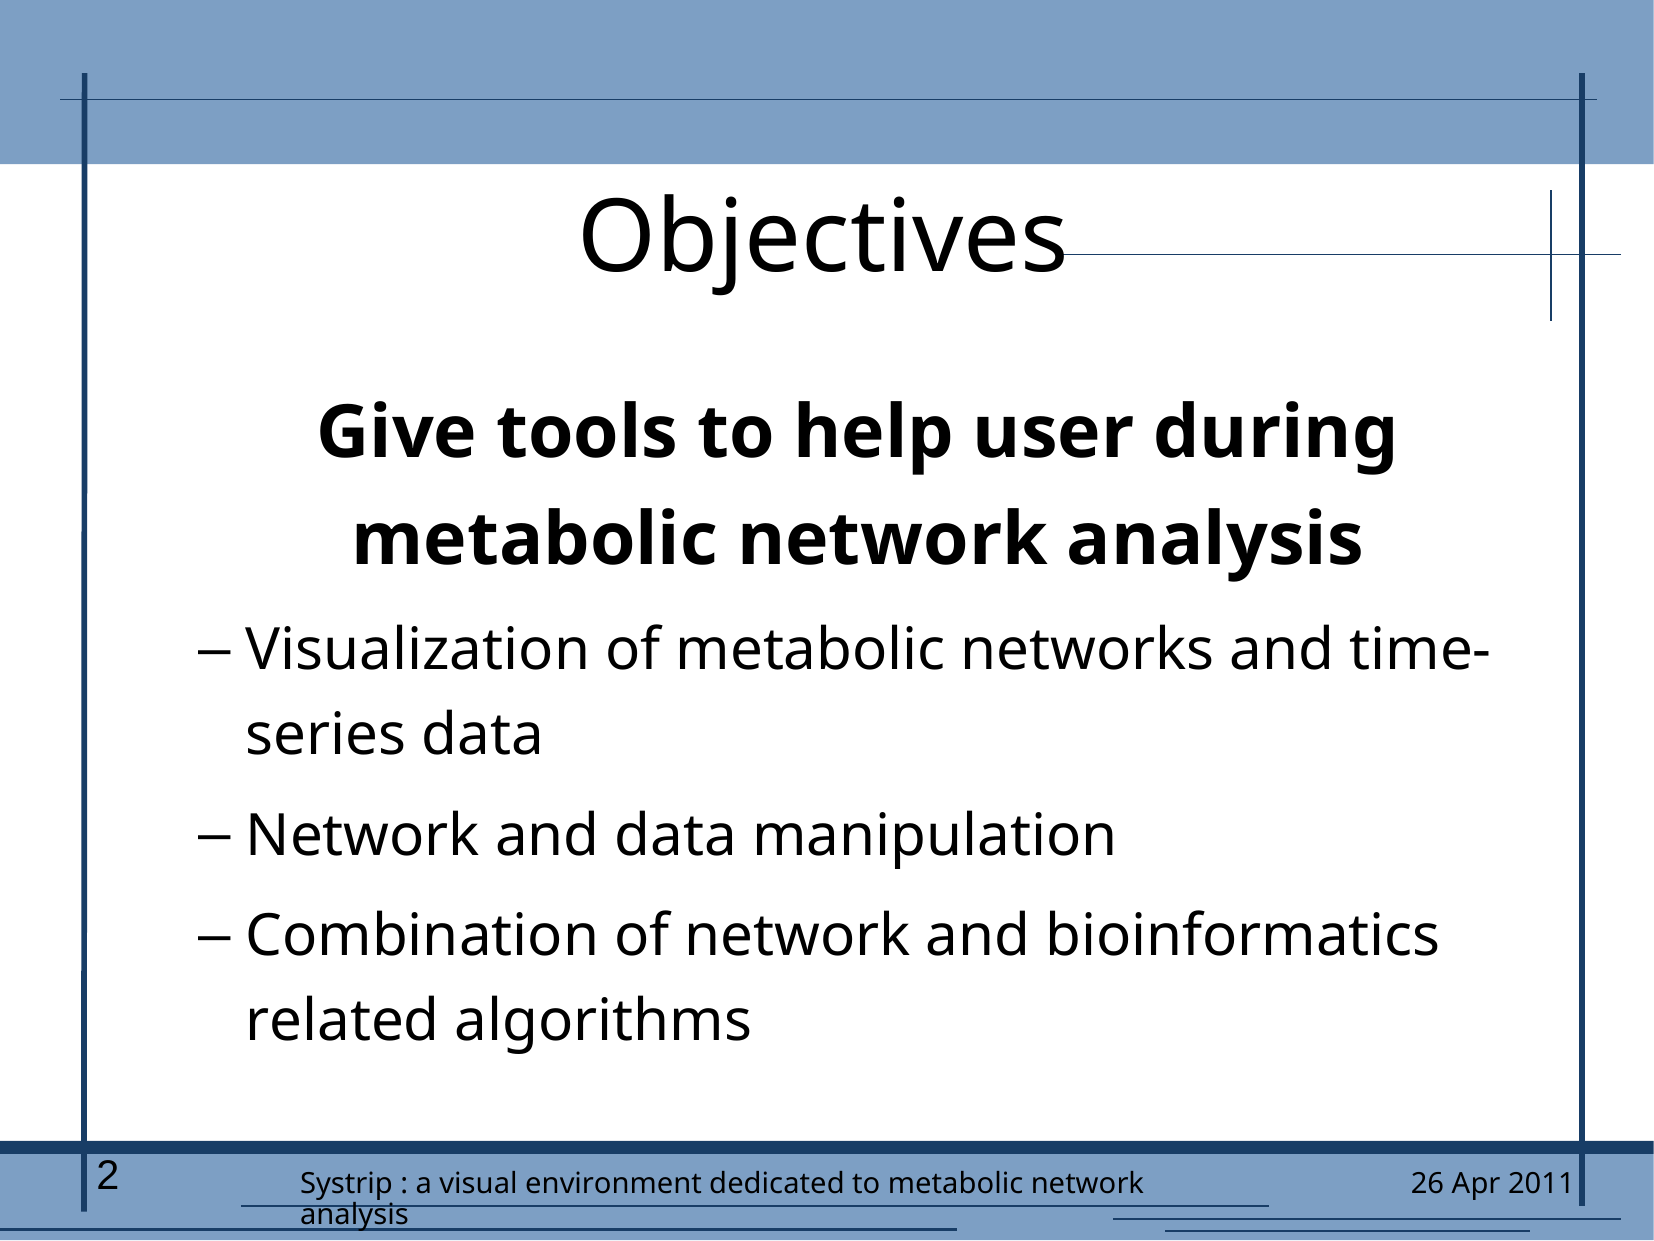

# Objectives
Give tools to help user during metabolic network analysis
Visualization of metabolic networks and time-series data
Network and data manipulation
Combination of network and bioinformatics related algorithms
Systrip : a visual environment dedicated to metabolic network analysis
26 Apr 2011